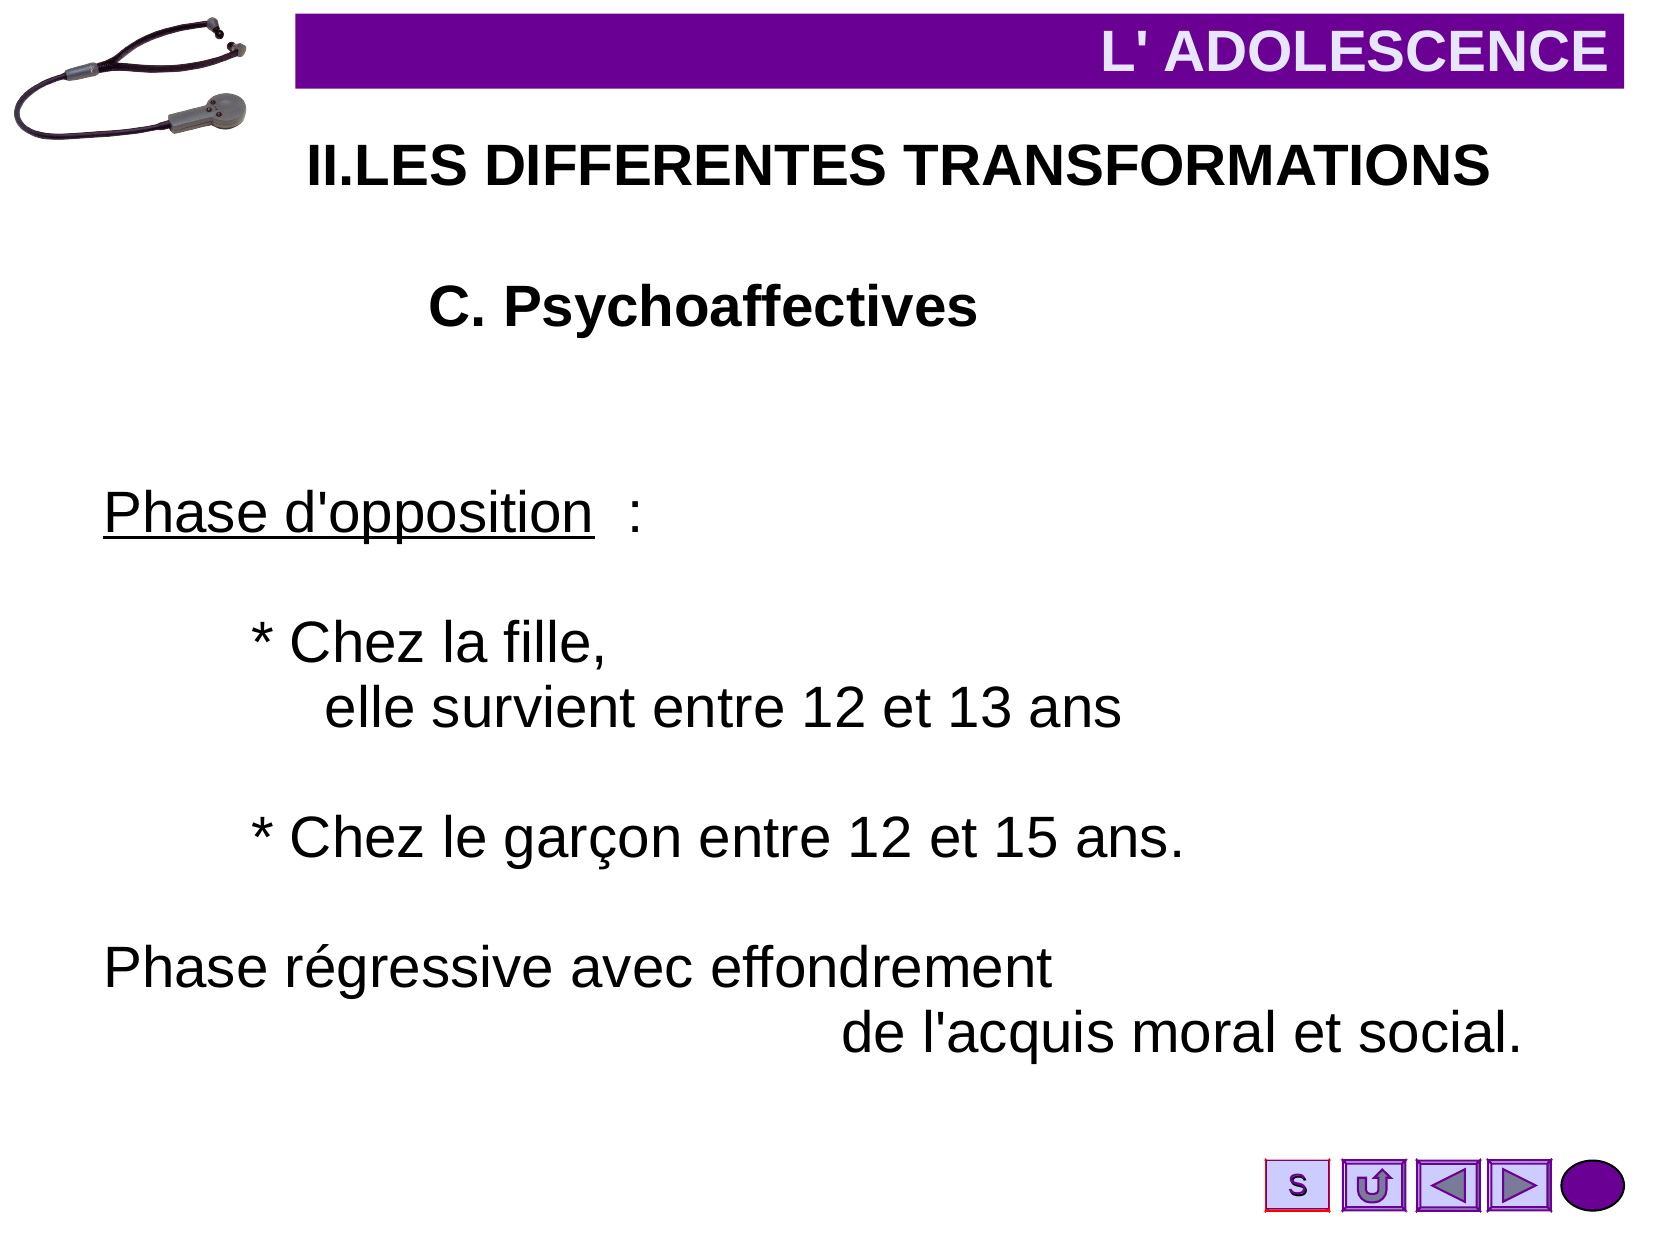

L' ADOLESCENCE
II.LES DIFFERENTES TRANSFORMATIONS
C. Psychoaffectives
Phase d'opposition :
 		* Chez la fille,
			elle survient entre 12 et 13 ans
		* Chez le garçon entre 12 et 15 ans.
Phase régressive avec effondrement
										de l'acquis moral et social.